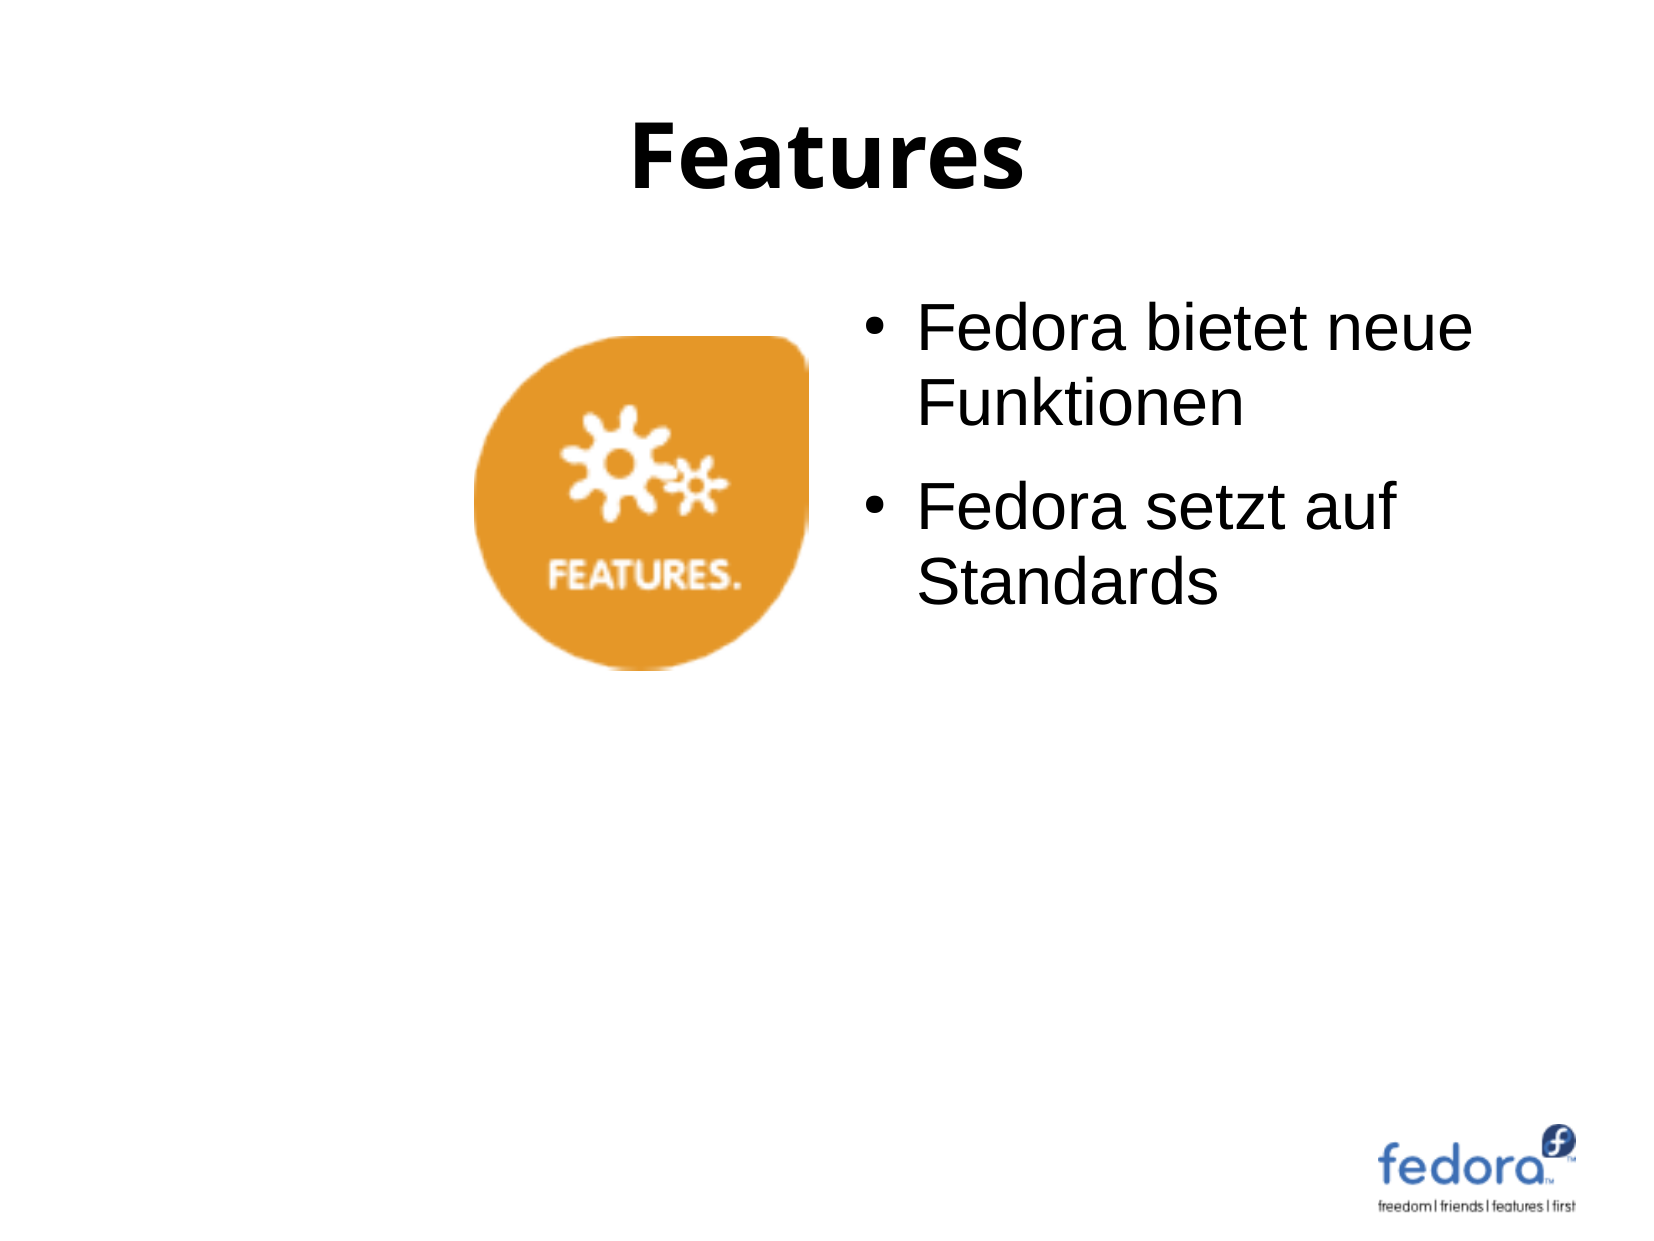

# Features
Fedora bietet neue Funktionen
Fedora setzt auf Standards